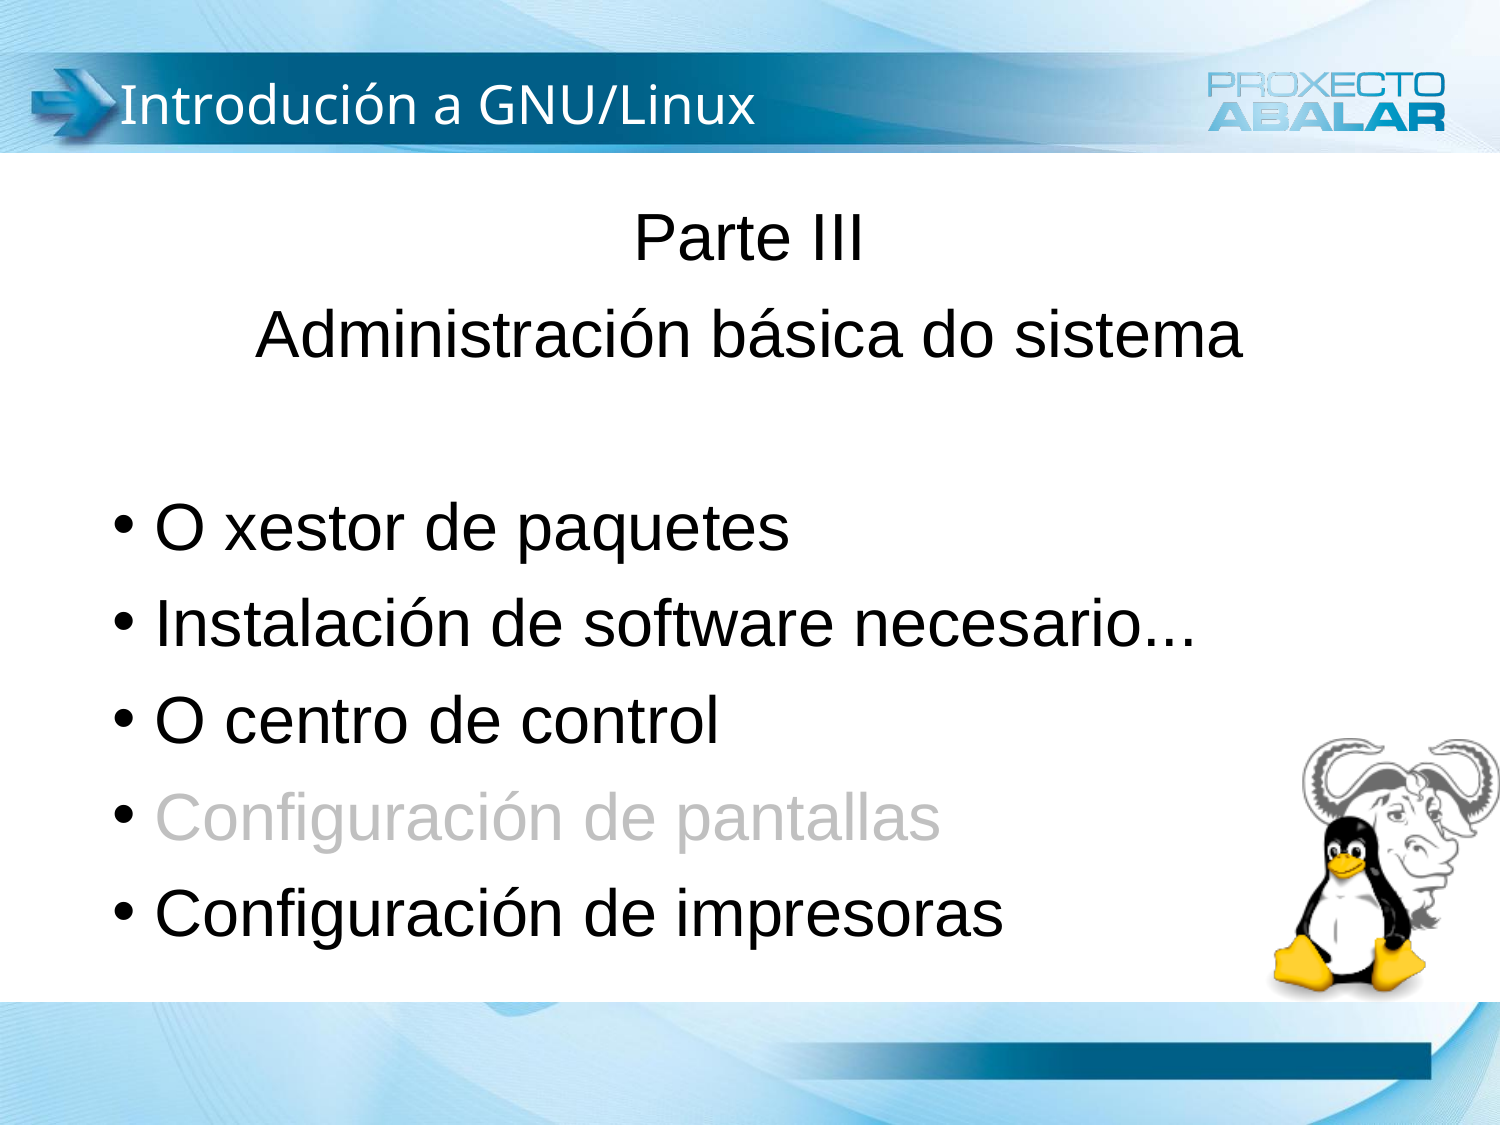

Introdución a GNU/Linux
Parte III
Administración básica do sistema
 O xestor de paquetes
 Instalación de software necesario...
 O centro de control
 Configuración de pantallas
 Configuración de impresoras